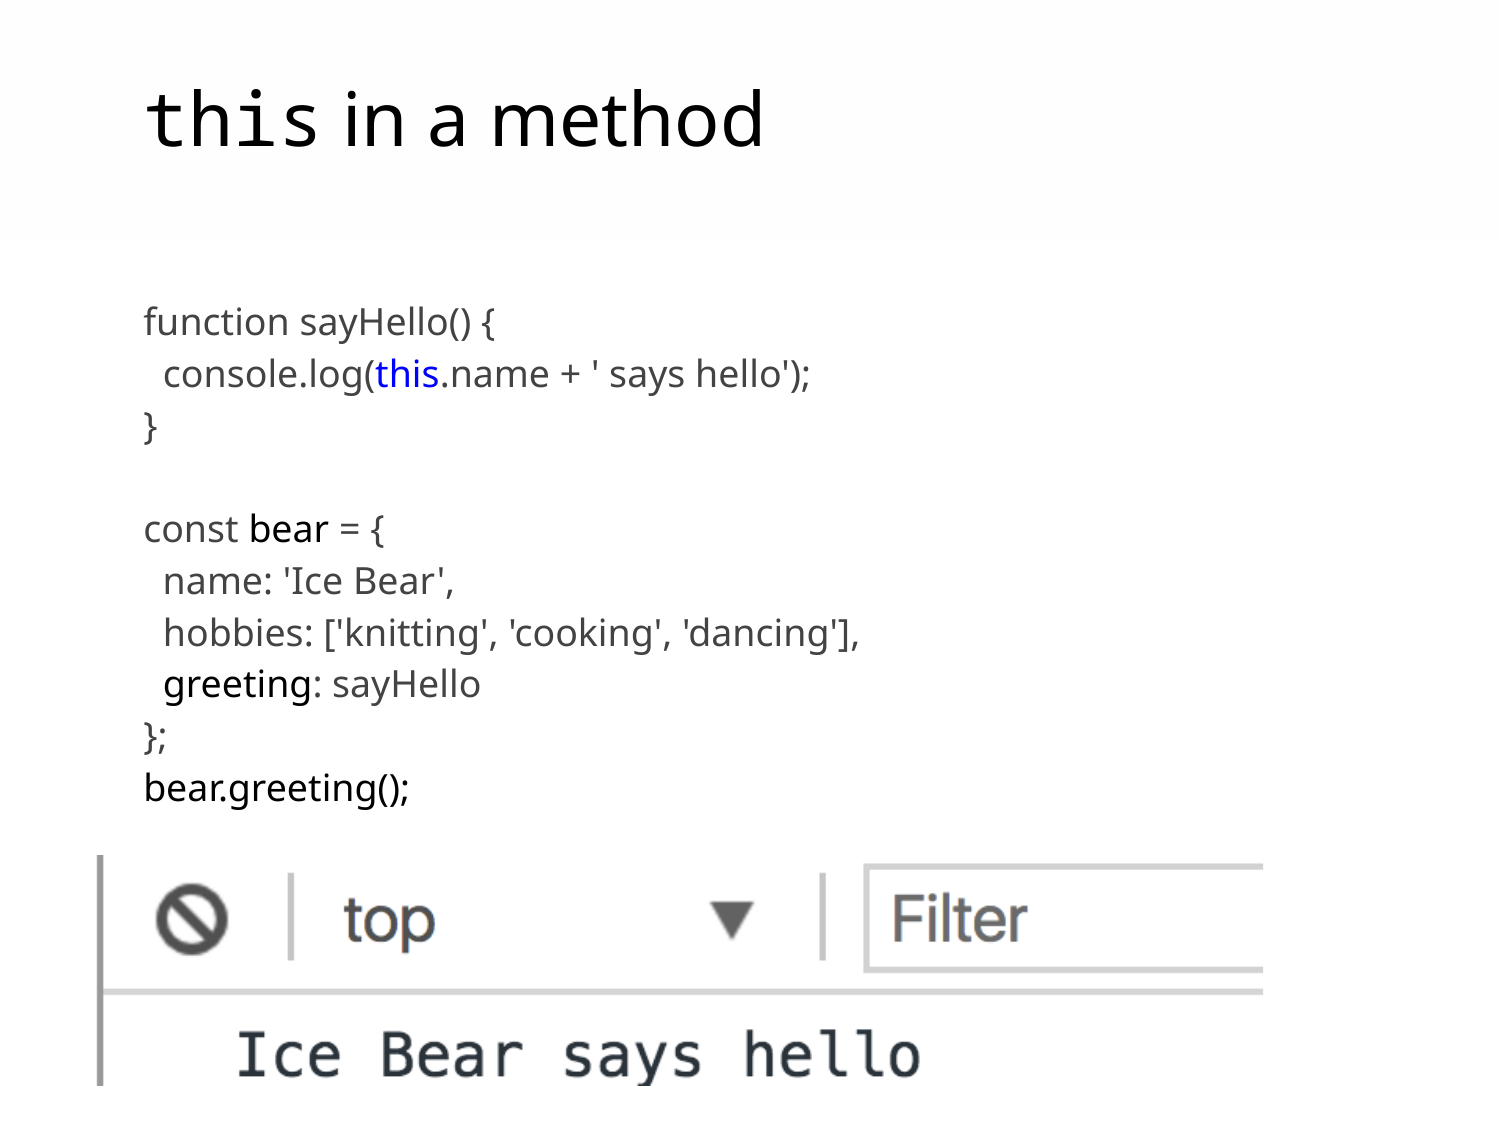

# this in a method
function sayHello() {
 console.log(this.name + ' says hello');
}
const bear = {
 name: 'Ice Bear',
 hobbies: ['knitting', 'cooking', 'dancing'],
 greeting: sayHello
};
bear.greeting();